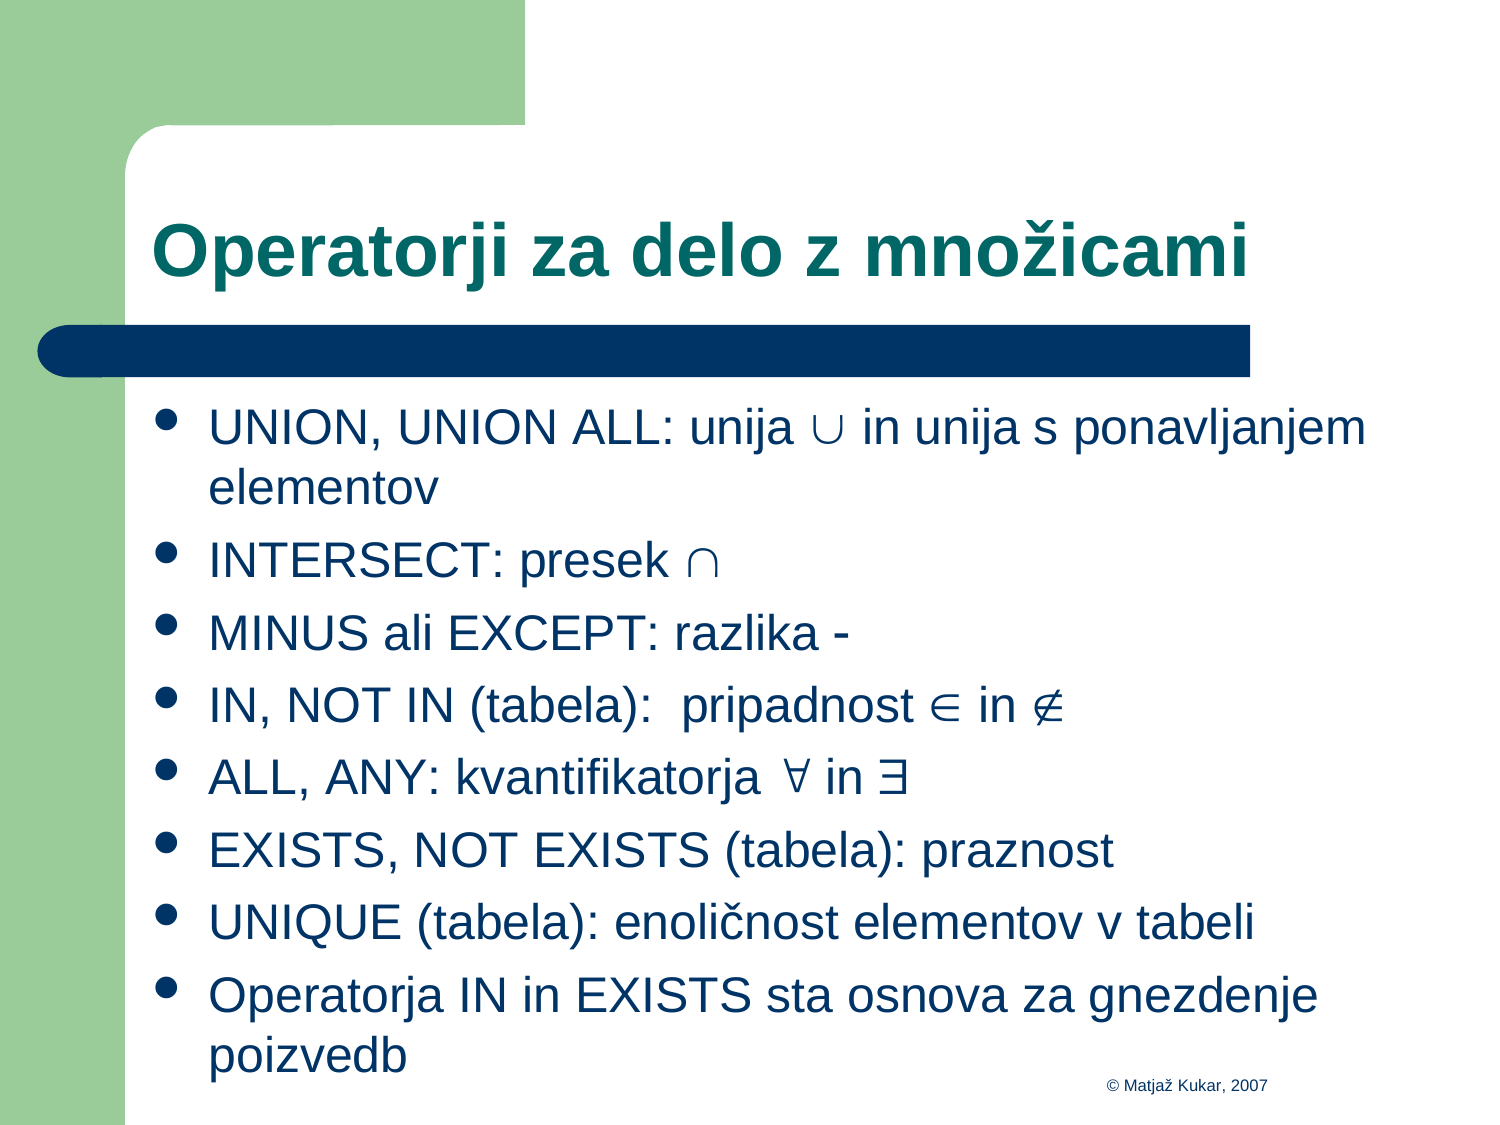

# Operatorji za delo z množicami
UNION, UNION ALL: unija  in unija s ponavljanjem elementov
INTERSECT: presek 
MINUS ali EXCEPT: razlika 
IN, NOT IN (tabela): pripadnost  in 
ALL, ANY: kvantifikatorja  in 
EXISTS, NOT EXISTS (tabela): praznost
UNIQUE (tabela): enoličnost elementov v tabeli
Operatorja IN in EXISTS sta osnova za gnezdenje poizvedb
© Matjaž Kukar, 2007